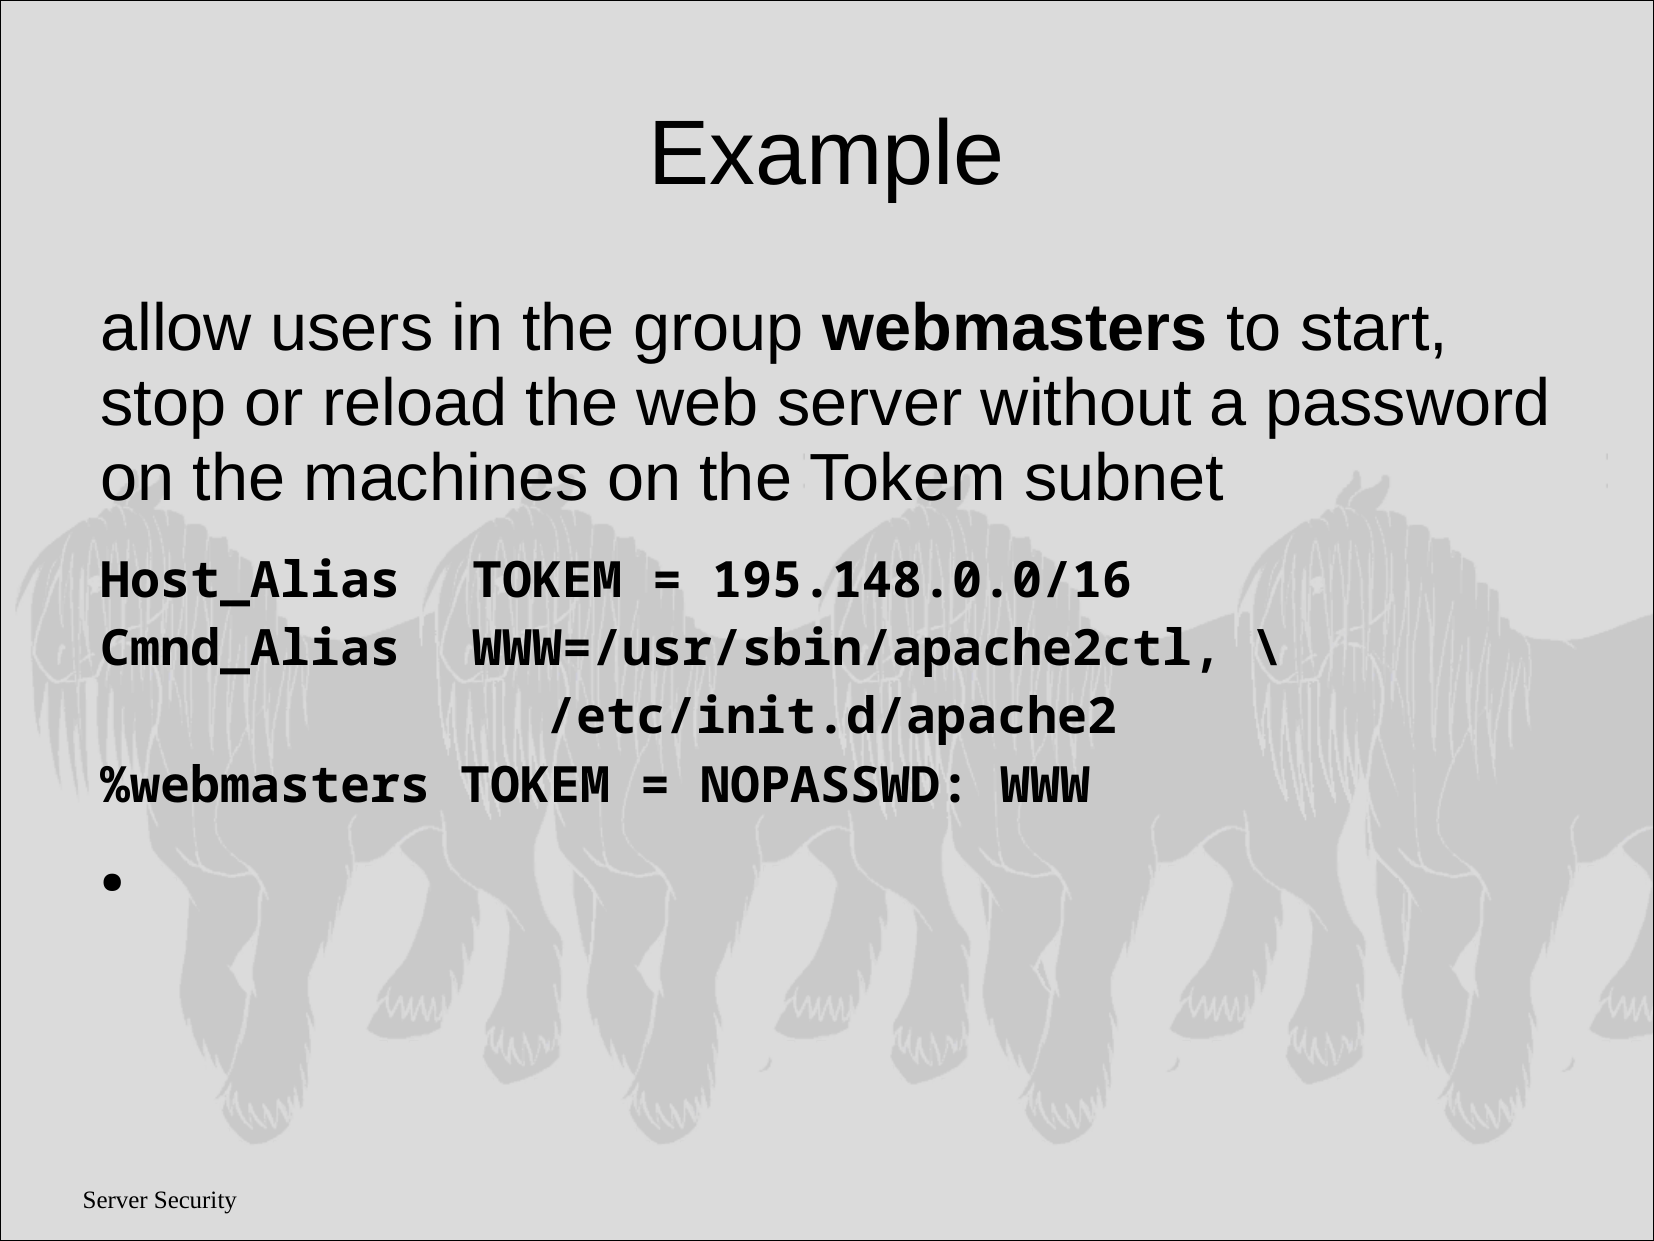

# Example
allow users in the group webmasters to start, stop or reload the web server without a password on the machines on the Tokem subnet
Host_Alias 	TOKEM = 195.148.0.0/16
Cmnd_Alias 	WWW=/usr/sbin/apache2ctl, \
						/etc/init.d/apache2
%webmasters TOKEM = NOPASSWD: WWW